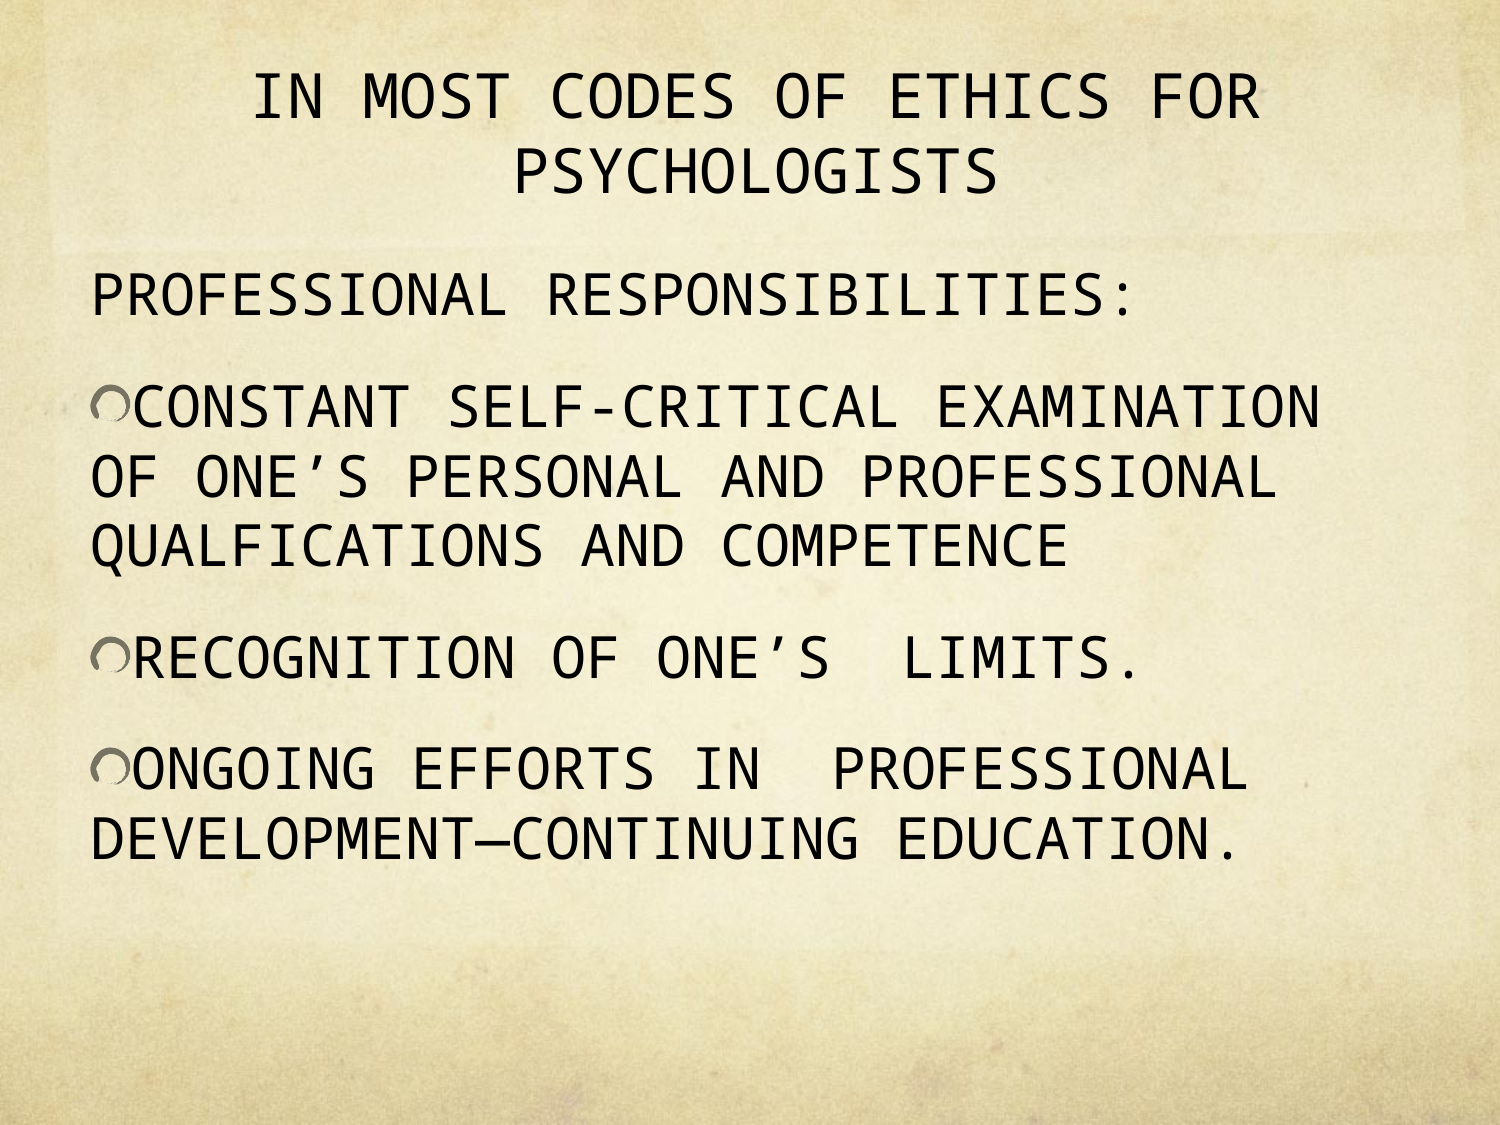

# IN MOST CODES OF ETHICS FOR PSYCHOLOGISTS
PROFESSIONAL RESPONSIBILITIES:
CONSTANT SELF-CRITICAL EXAMINATION OF ONE’S PERSONAL AND PROFESSIONAL QUALFICATIONS AND COMPETENCE
RECOGNITION OF ONE’S LIMITS.
ONGOING EFFORTS IN PROFESSIONAL DEVELOPMENT—CONTINUING EDUCATION.